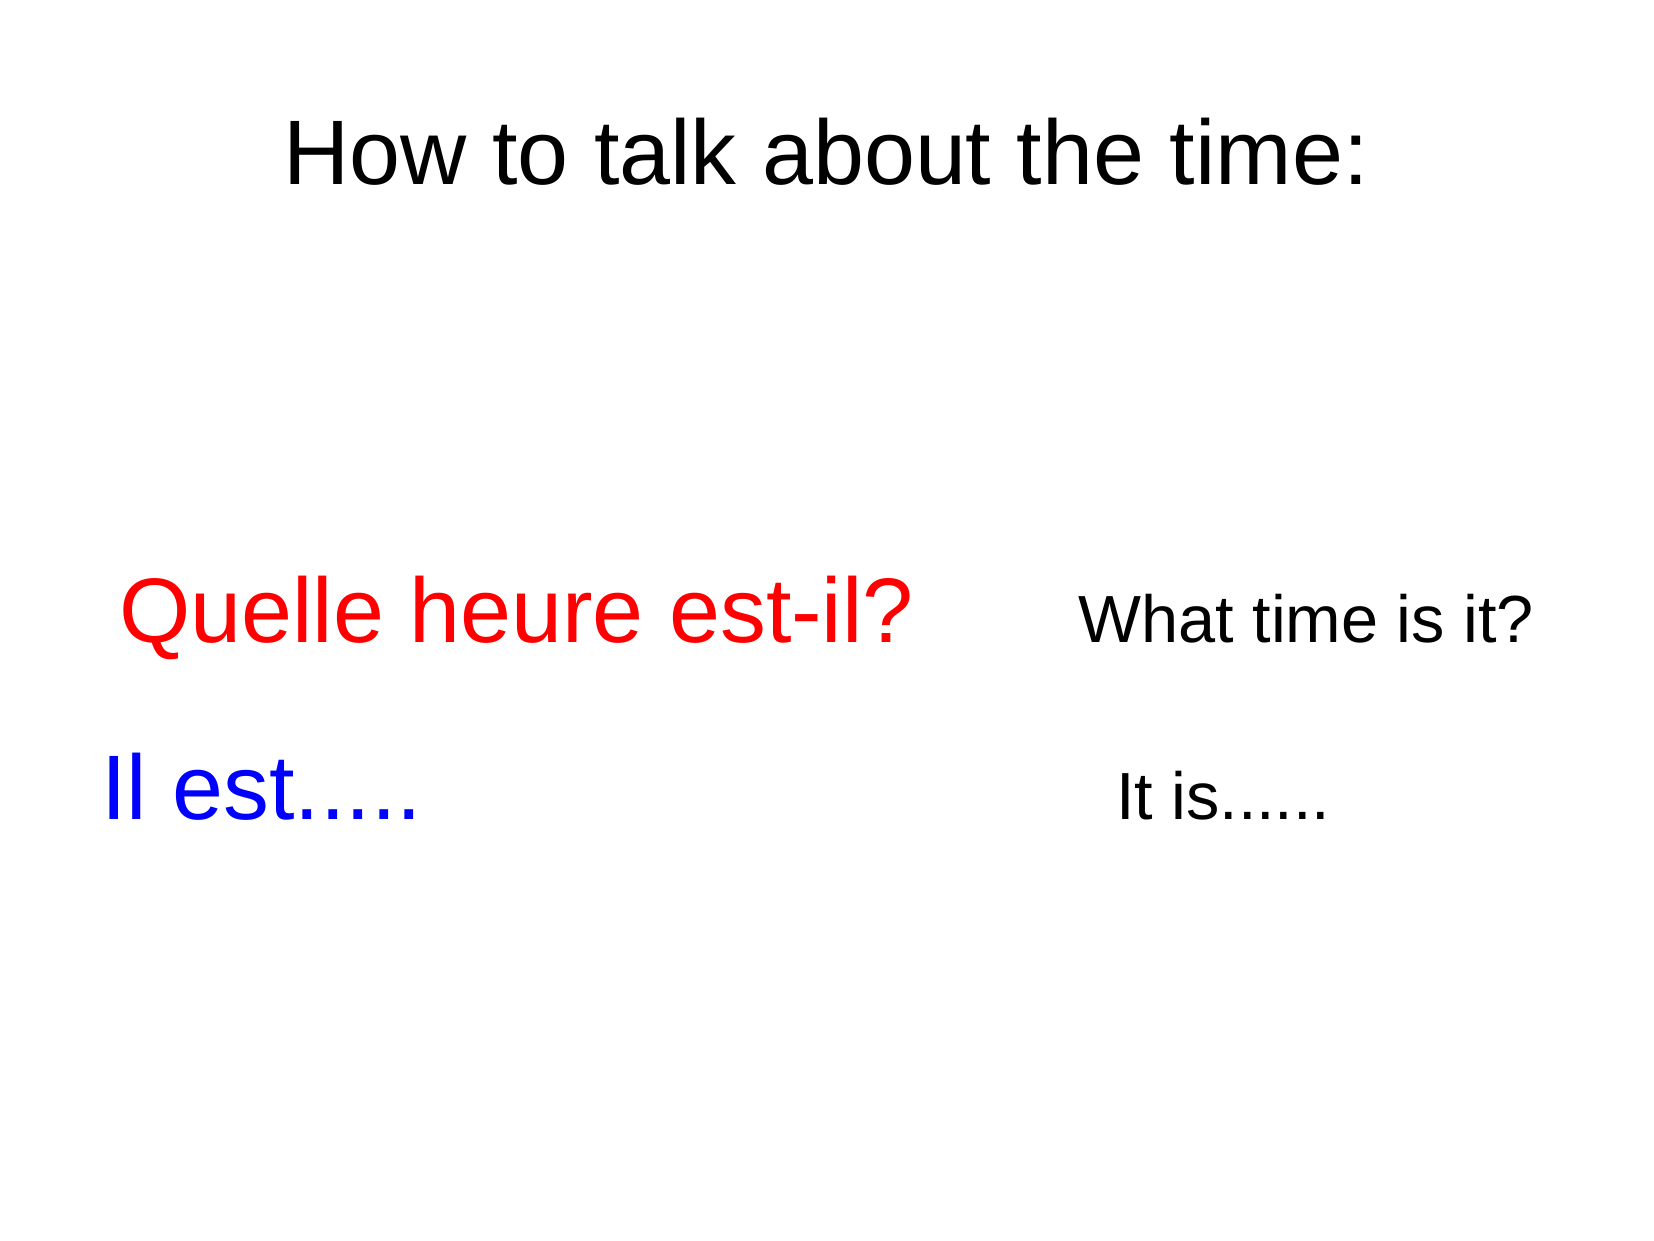

# How to talk about the time:
Quelle heure est-il? 		What time is it?
 Il est.....										It is......